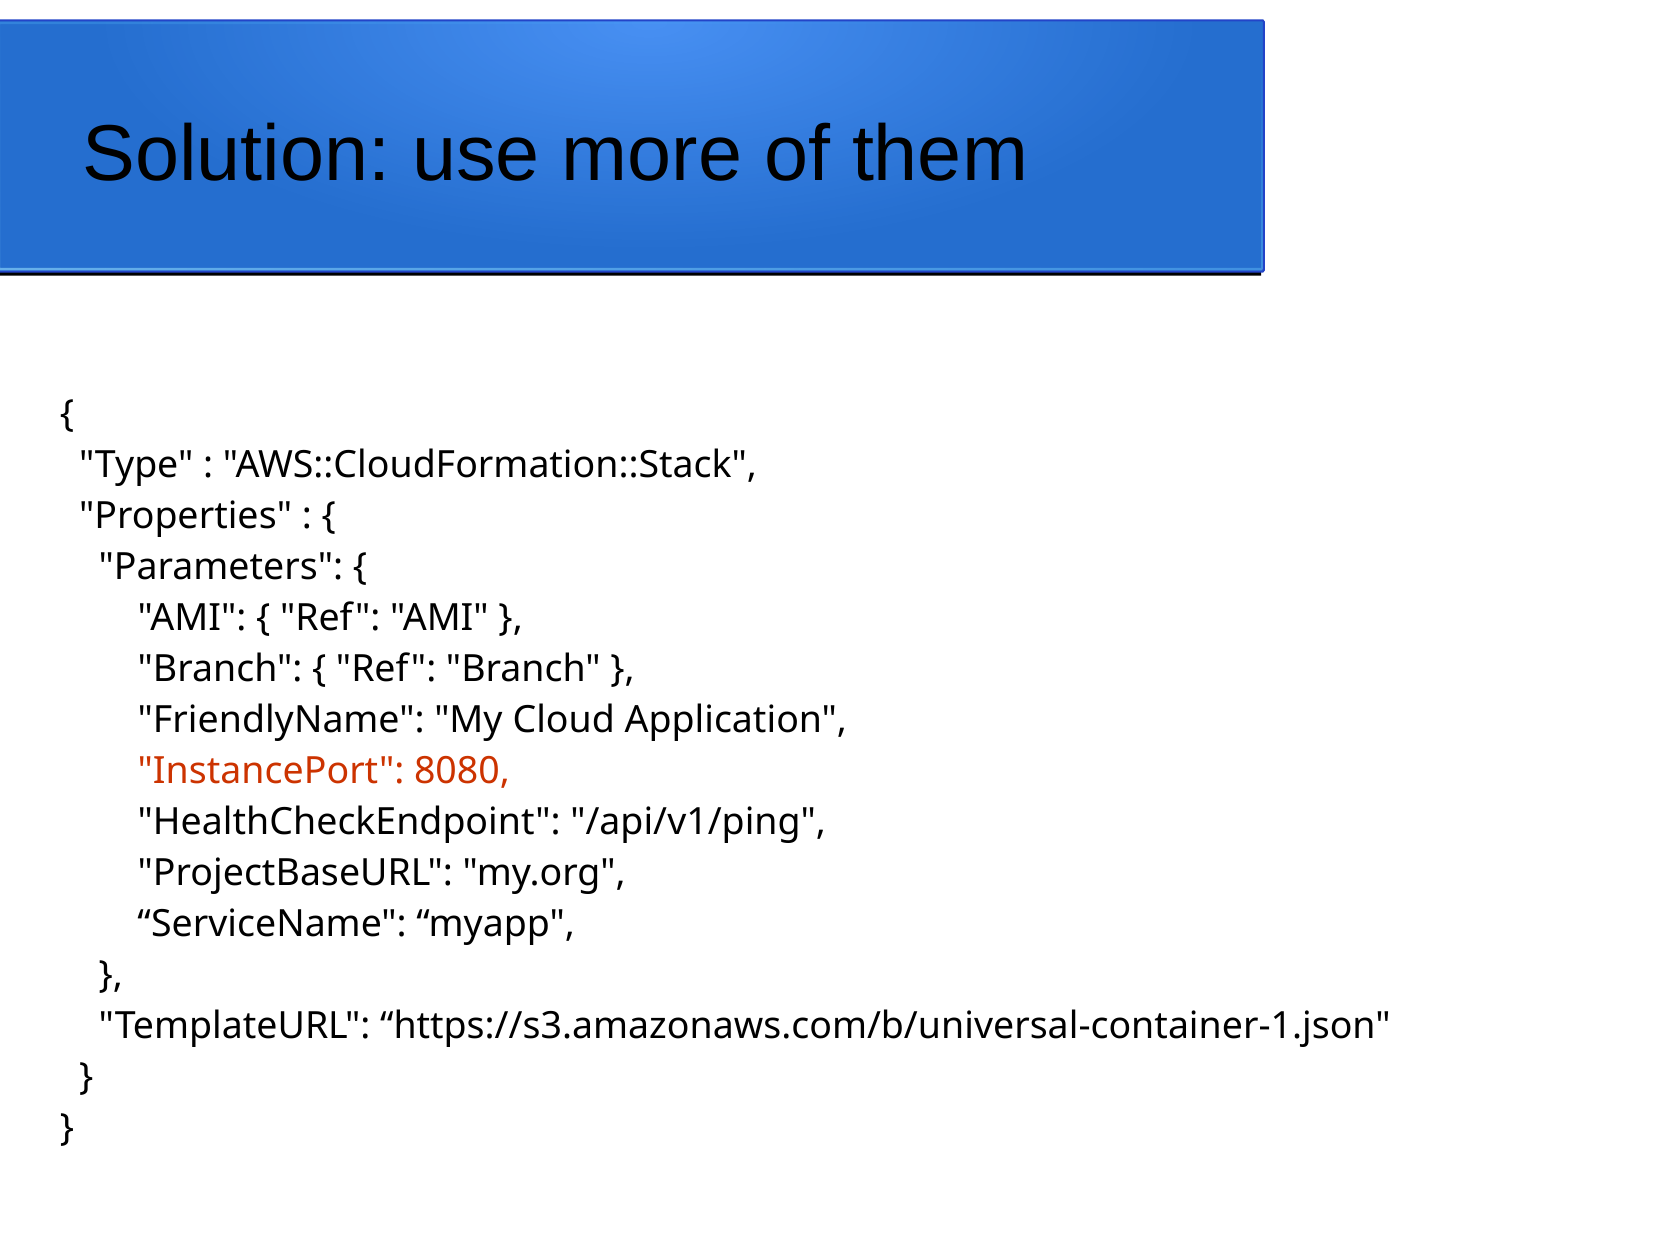

# Solution: use more of them
{
 "Type" : "AWS::CloudFormation::Stack",
 "Properties" : {
 "Parameters": {
 "AMI": { "Ref": "AMI" },
 "Branch": { "Ref": "Branch" },
 "FriendlyName": "My Cloud Application",
 "InstancePort": 8080,
 "HealthCheckEndpoint": "/api/v1/ping",
 "ProjectBaseURL": "my.org",
 “ServiceName": “myapp",
 },
 "TemplateURL": “https://s3.amazonaws.com/b/universal-container-1.json"
 }
}